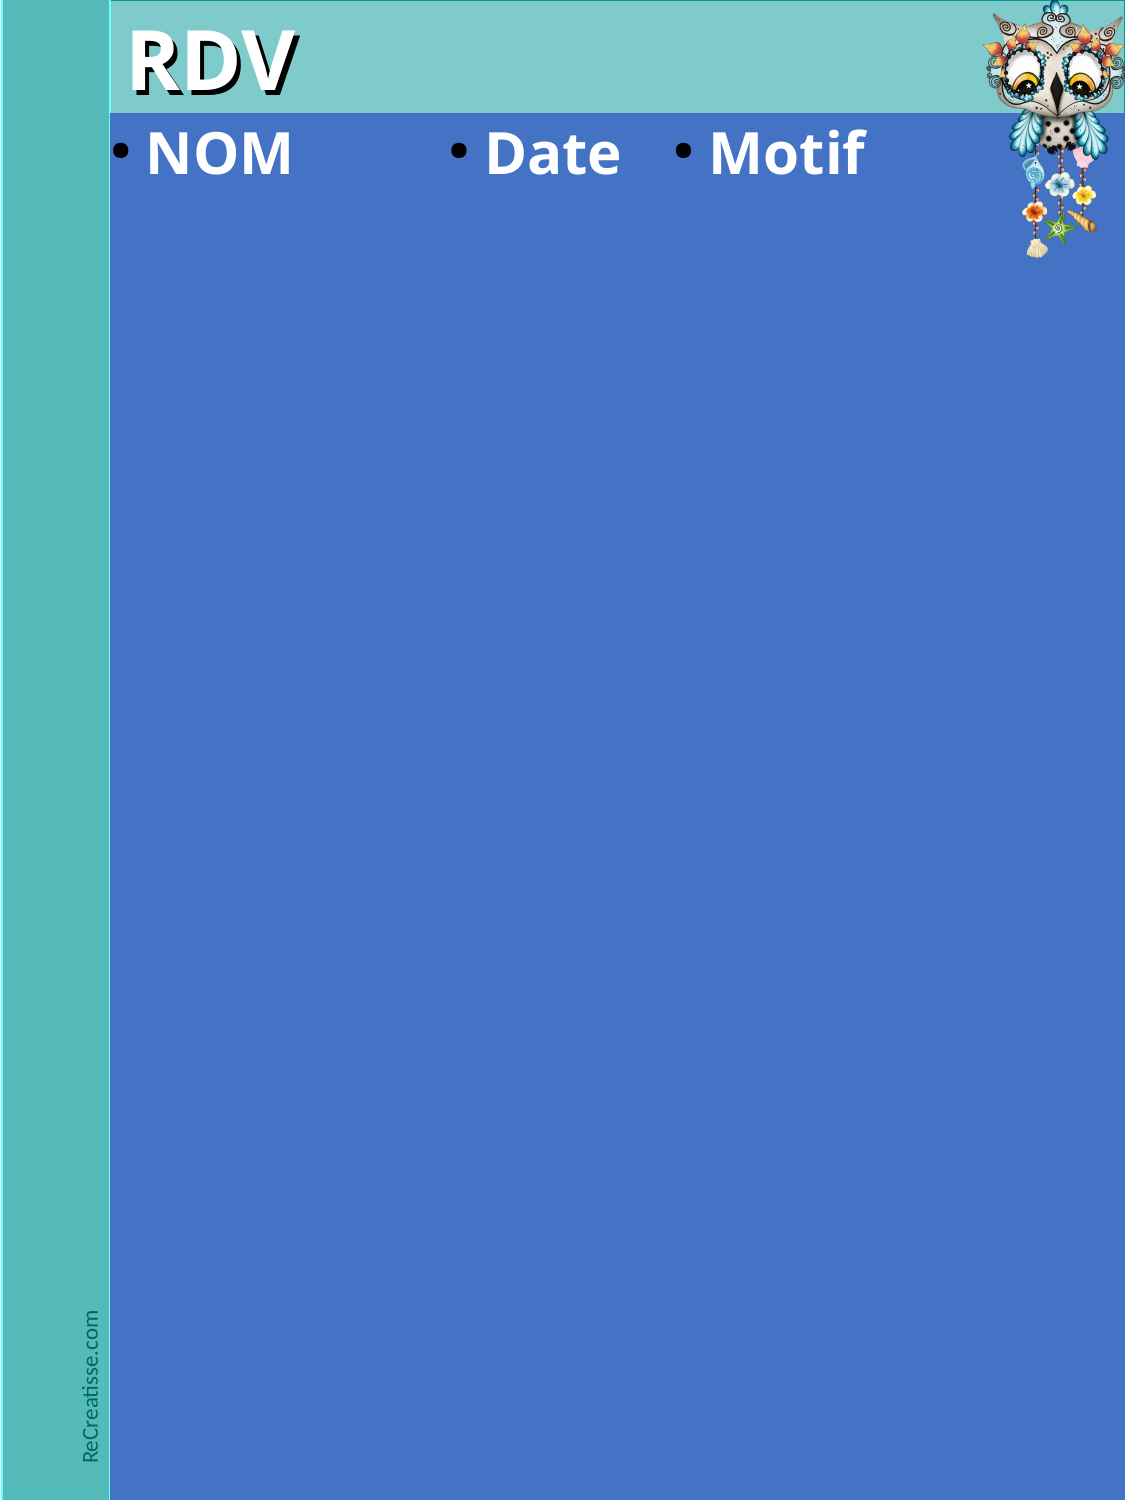

RDV
| NOM | Date | Motif |
| --- | --- | --- |
| | | |
| | | |
| | | |
| | | |
| | | |
| | | |
| | | |
| | | |
| | | |
| | | |
| | | |
| | | |
| | | |
| | | |
| | | |
| | | |
| | | |
| | | |
| | | |
| | | |
| | | |
ReCreatisse.com